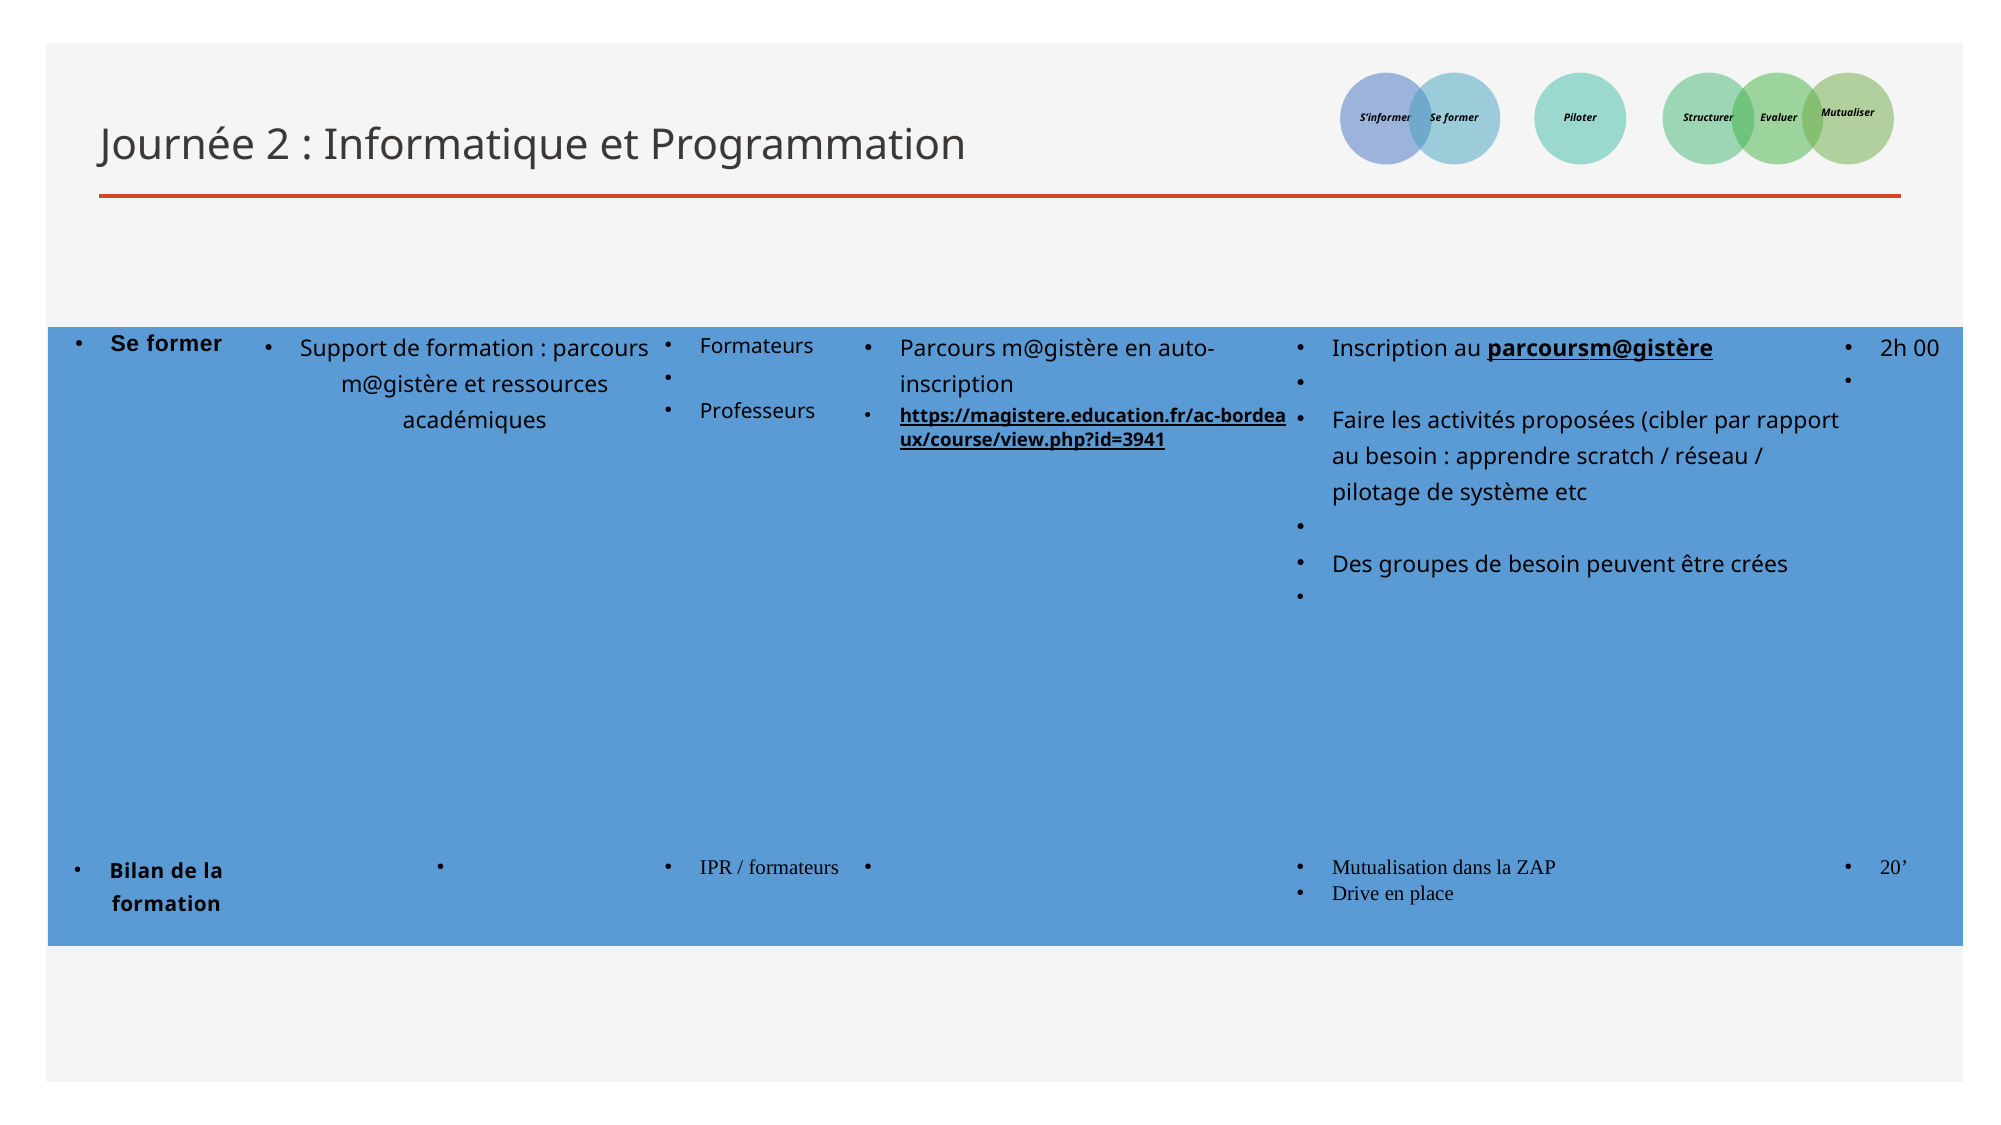

# Journée 2 : Informatique et Programmation
Se former
Piloter
Structurer
 Evaluer
Mutualiser
S’informer
| Se former | Support de formation : parcours m@gistère et ressources académiques | Formateurs   Professeurs | Parcours m@gistère en auto-inscription https://magistere.education.fr/ac-bordeaux/course/view.php?id=3941 | Inscription au parcoursm@gistère   Faire les activités proposées (cibler par rapport au besoin : apprendre scratch / réseau / pilotage de système etc   Des groupes de besoin peuvent être crées | 2h 00 |
| --- | --- | --- | --- | --- | --- |
| Bilan de la formation | | IPR / formateurs | | Mutualisation dans la ZAP Drive en place | 20’ |